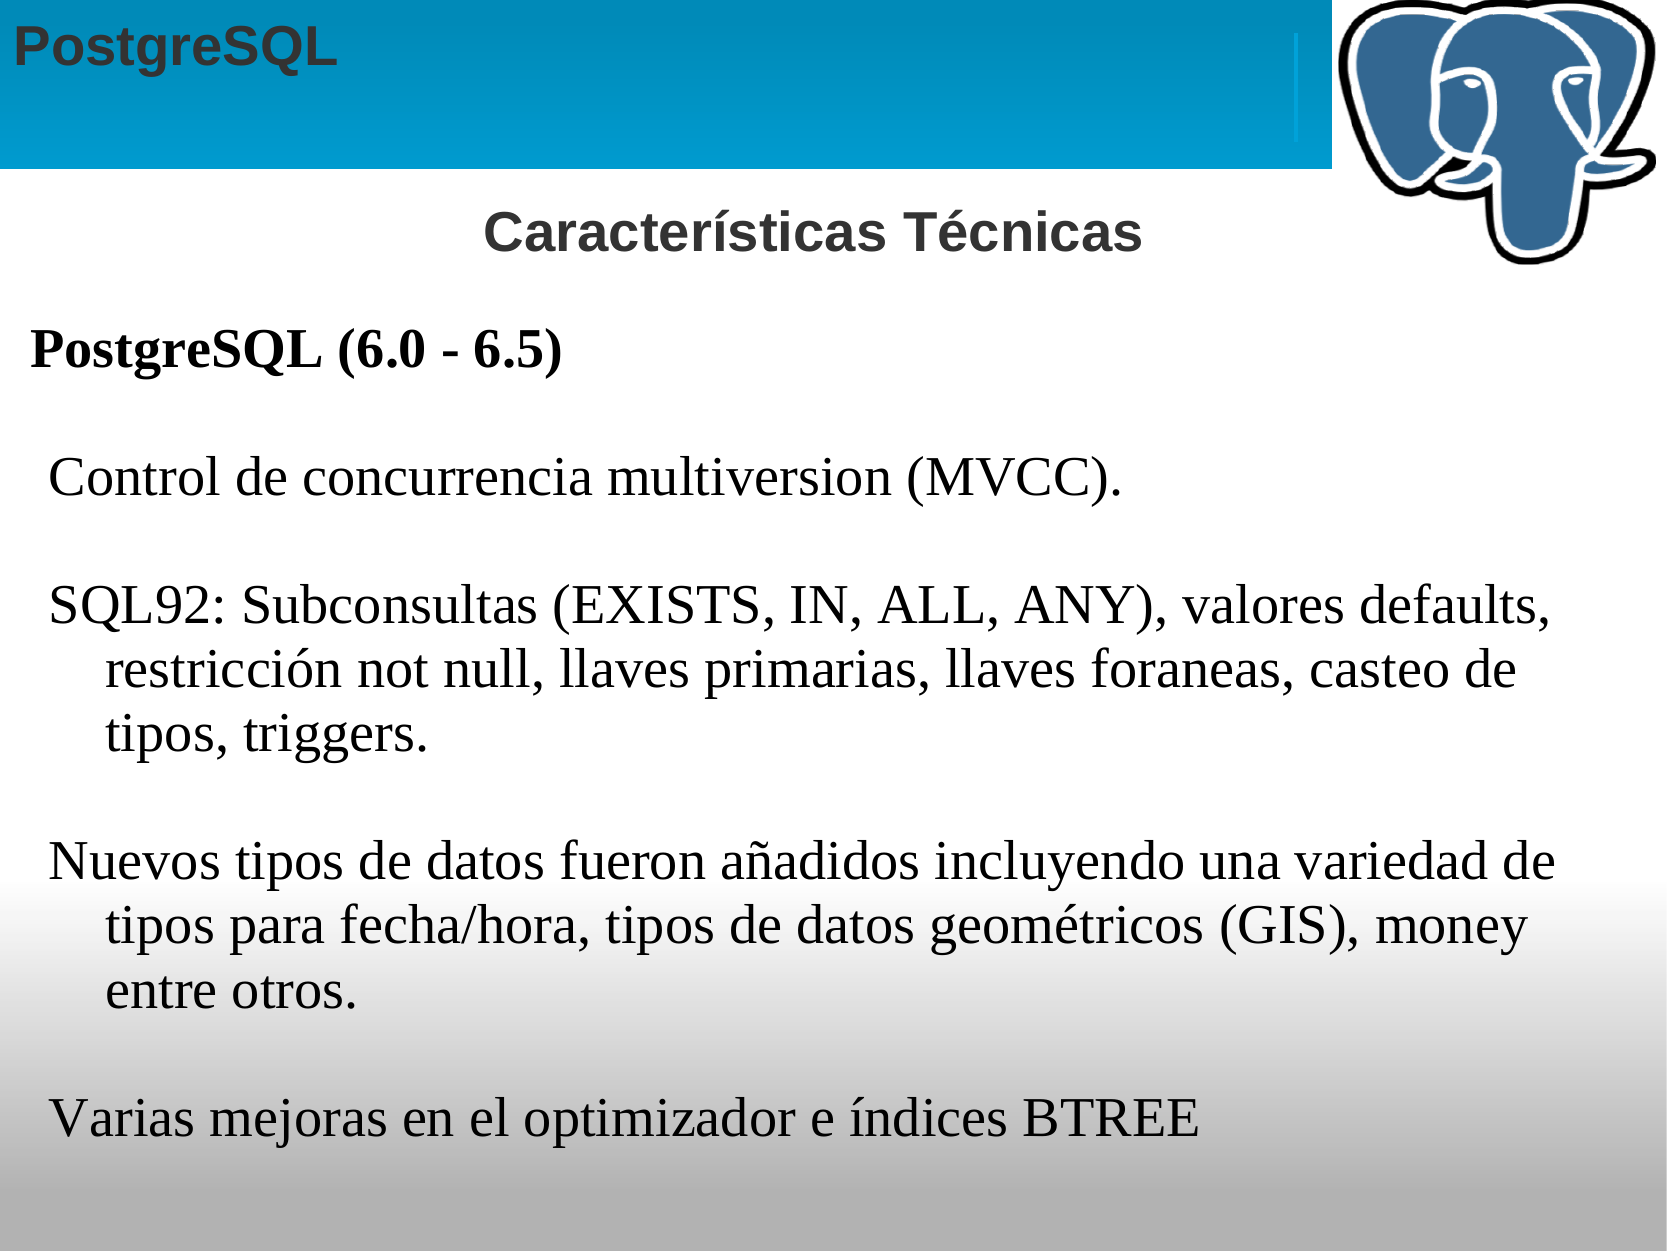

PostgreSQL
Características Técnicas
PostgreSQL (6.0 - 6.5)
Control de concurrencia multiversion (MVCC).
SQL92: Subconsultas (EXISTS, IN, ALL, ANY), valores defaults, restricción not null, llaves primarias, llaves foraneas, casteo de tipos, triggers.
Nuevos tipos de datos fueron añadidos incluyendo una variedad de tipos para fecha/hora, tipos de datos geométricos (GIS), money entre otros.
Varias mejoras en el optimizador e índices BTREE